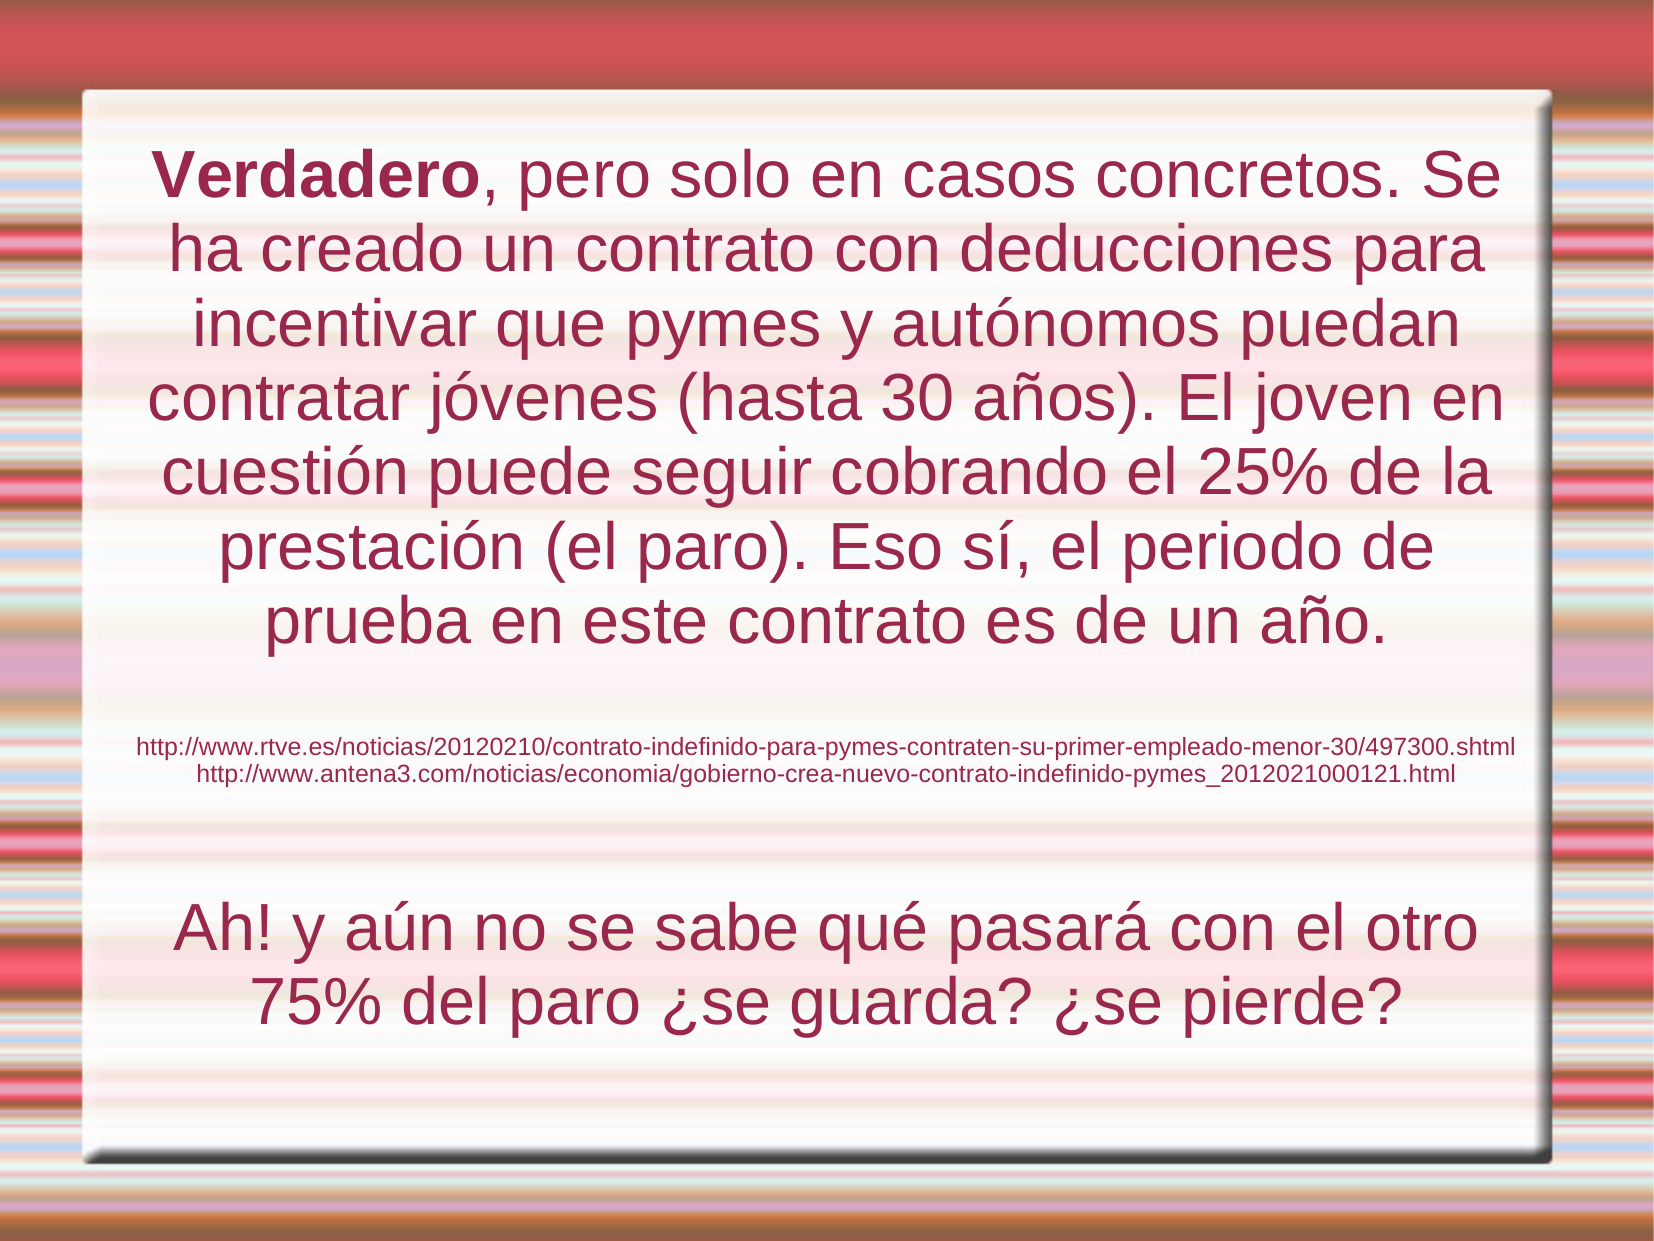

Verdadero, pero solo en casos concretos. Se ha creado un contrato con deducciones para incentivar que pymes y autónomos puedan contratar jóvenes (hasta 30 años). El joven en cuestión puede seguir cobrando el 25% de la prestación (el paro). Eso sí, el periodo de prueba en este contrato es de un año.
http://www.rtve.es/noticias/20120210/contrato-indefinido-para-pymes-contraten-su-primer-empleado-menor-30/497300.shtml
http://www.antena3.com/noticias/economia/gobierno-crea-nuevo-contrato-indefinido-pymes_2012021000121.html
Ah! y aún no se sabe qué pasará con el otro 75% del paro ¿se guarda? ¿se pierde?